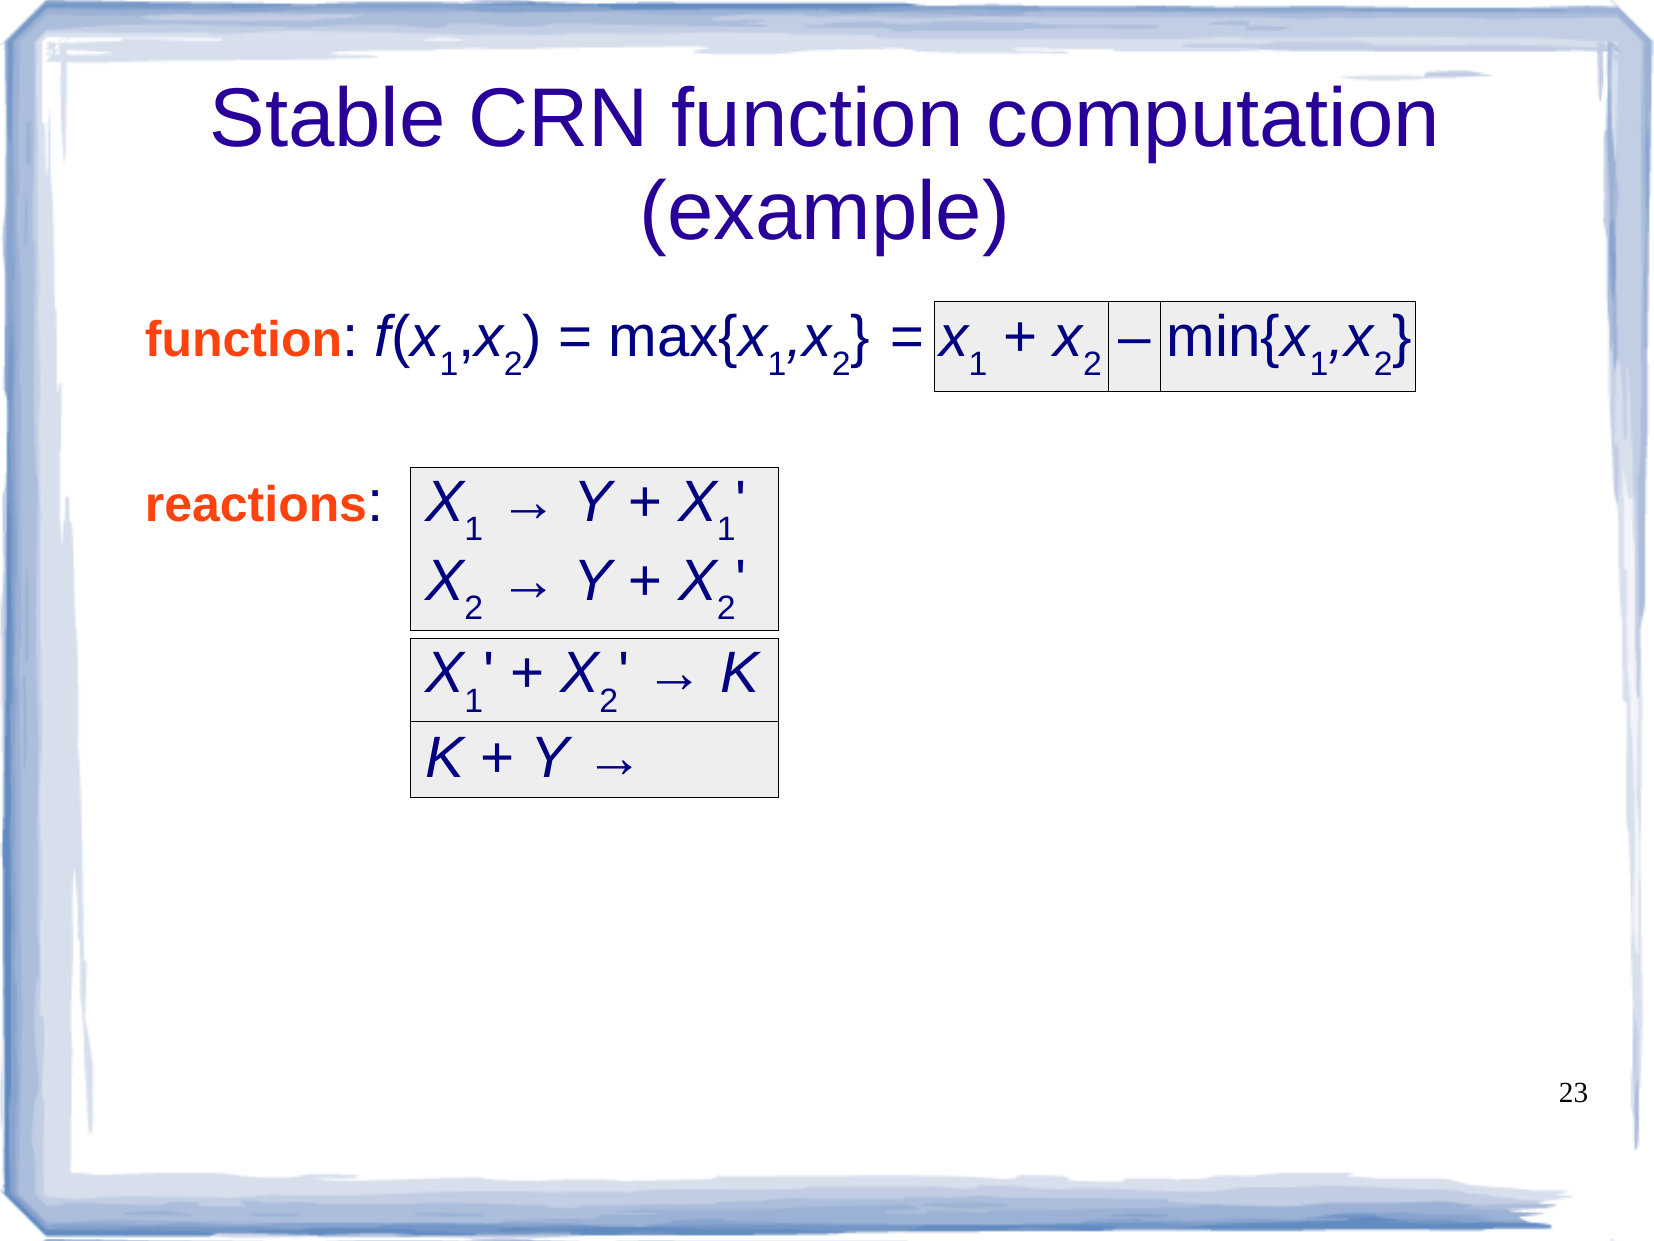

# Stable CRN function computation (example)
function: f(x1,x2) = max{x1,x2}
= x1 + x2 – min{x1,x2}
reactions:
X1 → Y + X1'
X2 → Y + X2'
X1' + X2' → K
K + Y →
23